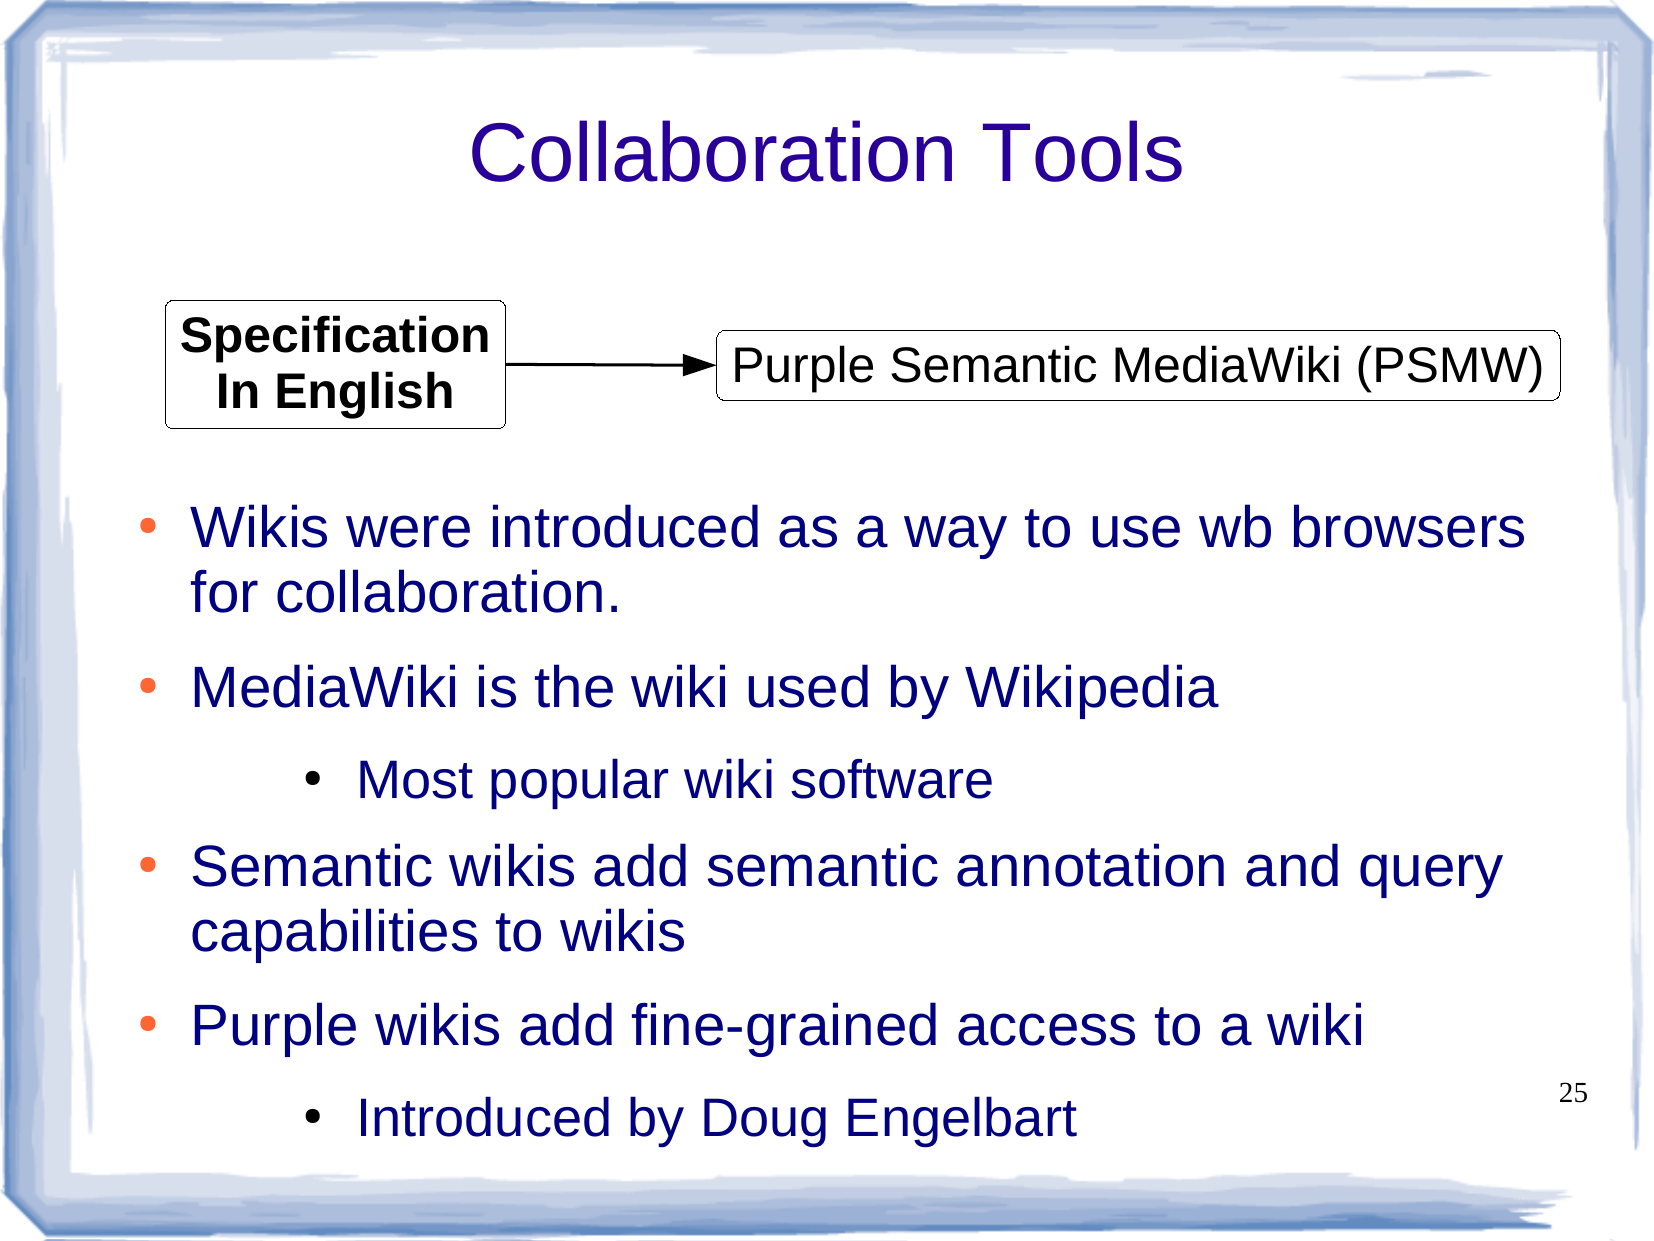

# Collaboration Tools
Specification
In English
Purple Semantic MediaWiki (PSMW)
Wikis were introduced as a way to use wb browsers for collaboration.
MediaWiki is the wiki used by Wikipedia
Most popular wiki software
Semantic wikis add semantic annotation and query capabilities to wikis
Purple wikis add fine-grained access to a wiki
Introduced by Doug Engelbart
25